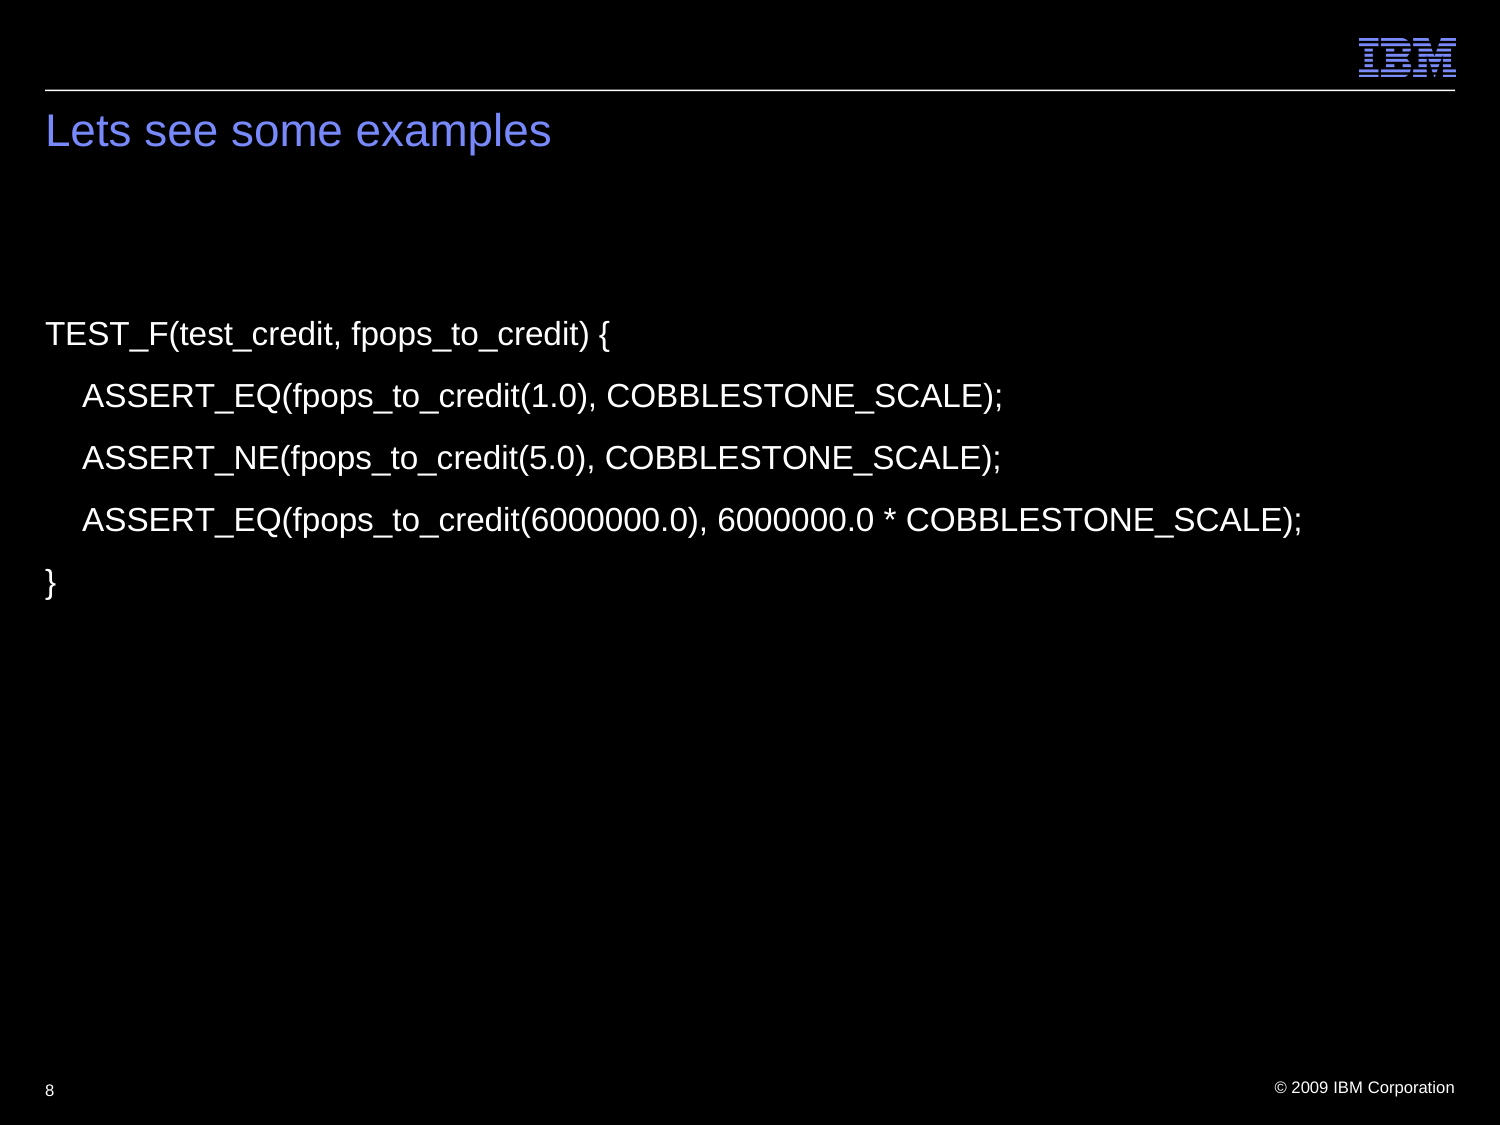

# Lets see some examples
TEST_F(test_credit, fpops_to_credit) {
 ASSERT_EQ(fpops_to_credit(1.0), COBBLESTONE_SCALE);
 ASSERT_NE(fpops_to_credit(5.0), COBBLESTONE_SCALE);
 ASSERT_EQ(fpops_to_credit(6000000.0), 6000000.0 * COBBLESTONE_SCALE);
}
8